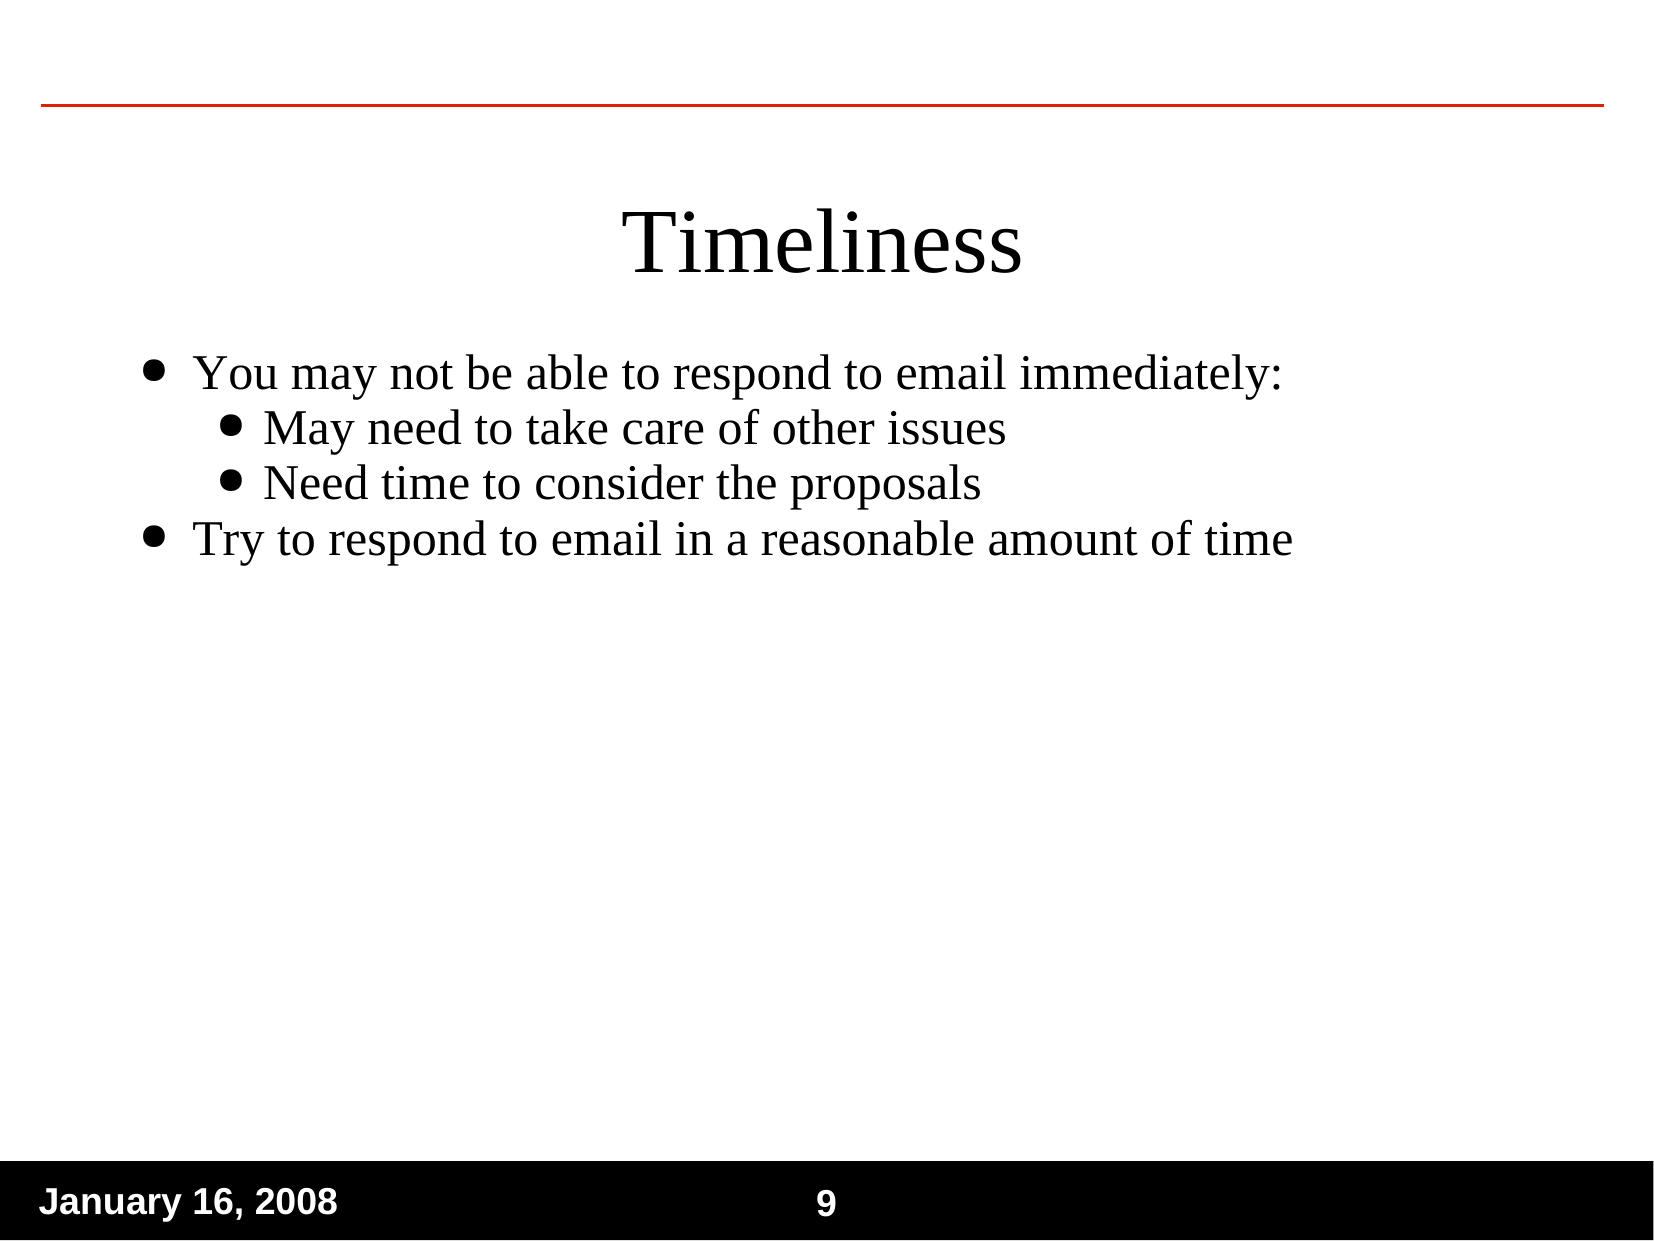

# Timeliness
You may not be able to respond to email immediately:
May need to take care of other issues
Need time to consider the proposals
Try to respond to email in a reasonable amount of time